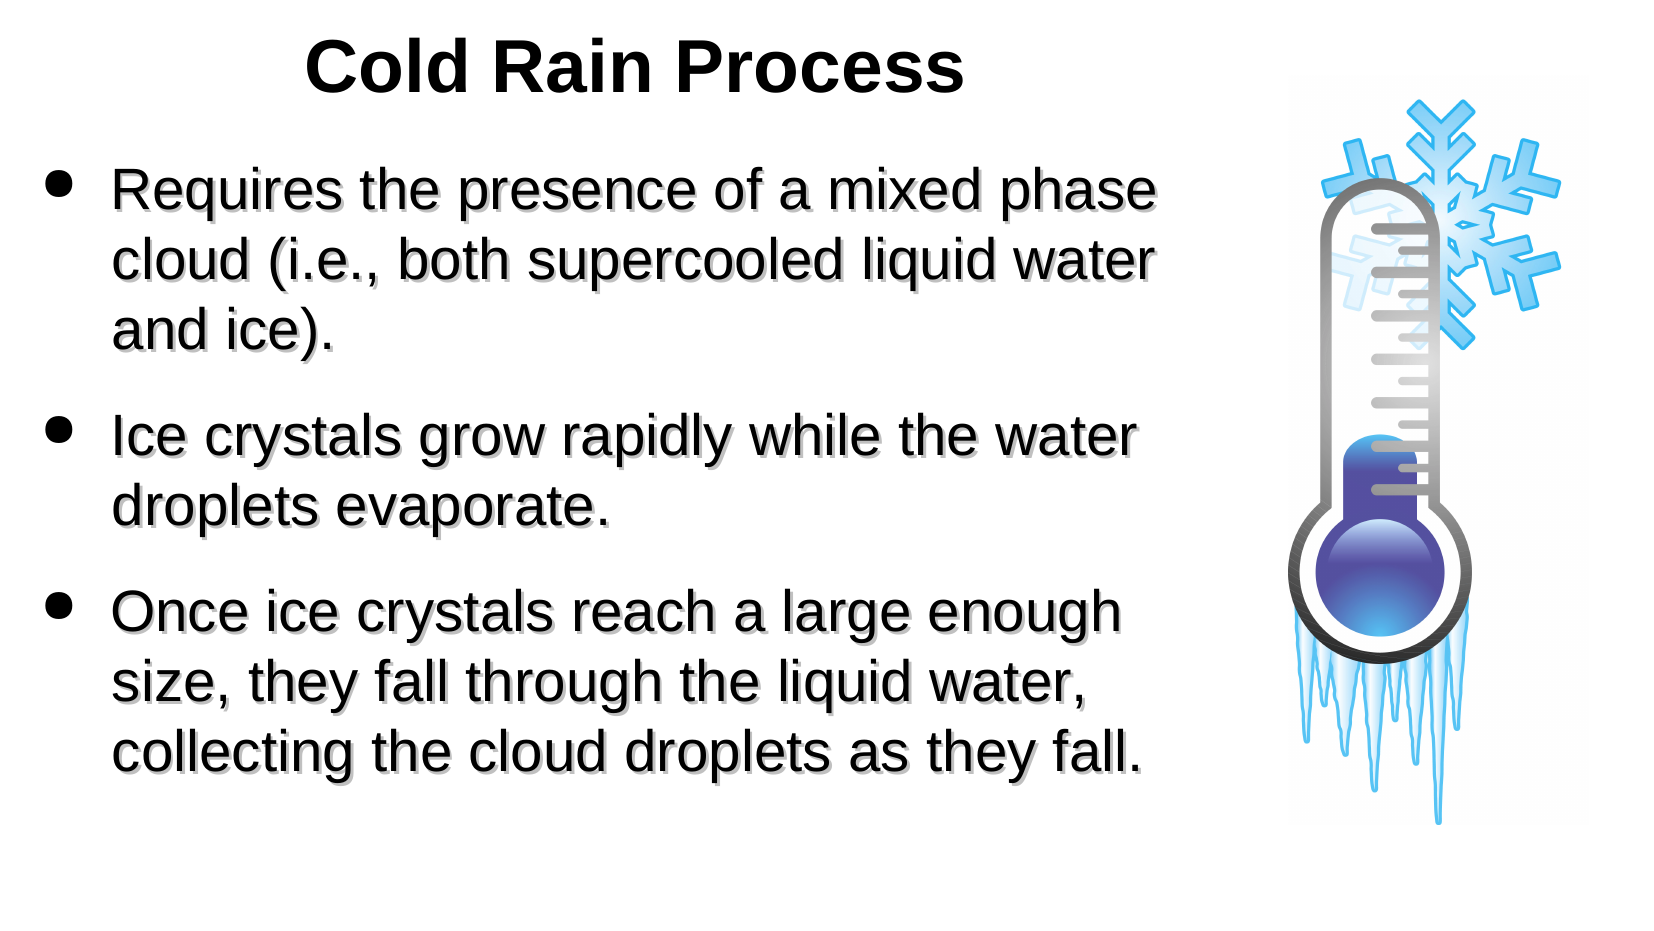

# Cold Rain Process
 Requires the presence of a mixed phase cloud (i.e., both supercooled liquid water and ice).
 Ice crystals grow rapidly while the water droplets evaporate.
 Once ice crystals reach a large enough size, they fall through the liquid water, collecting the cloud droplets as they fall.